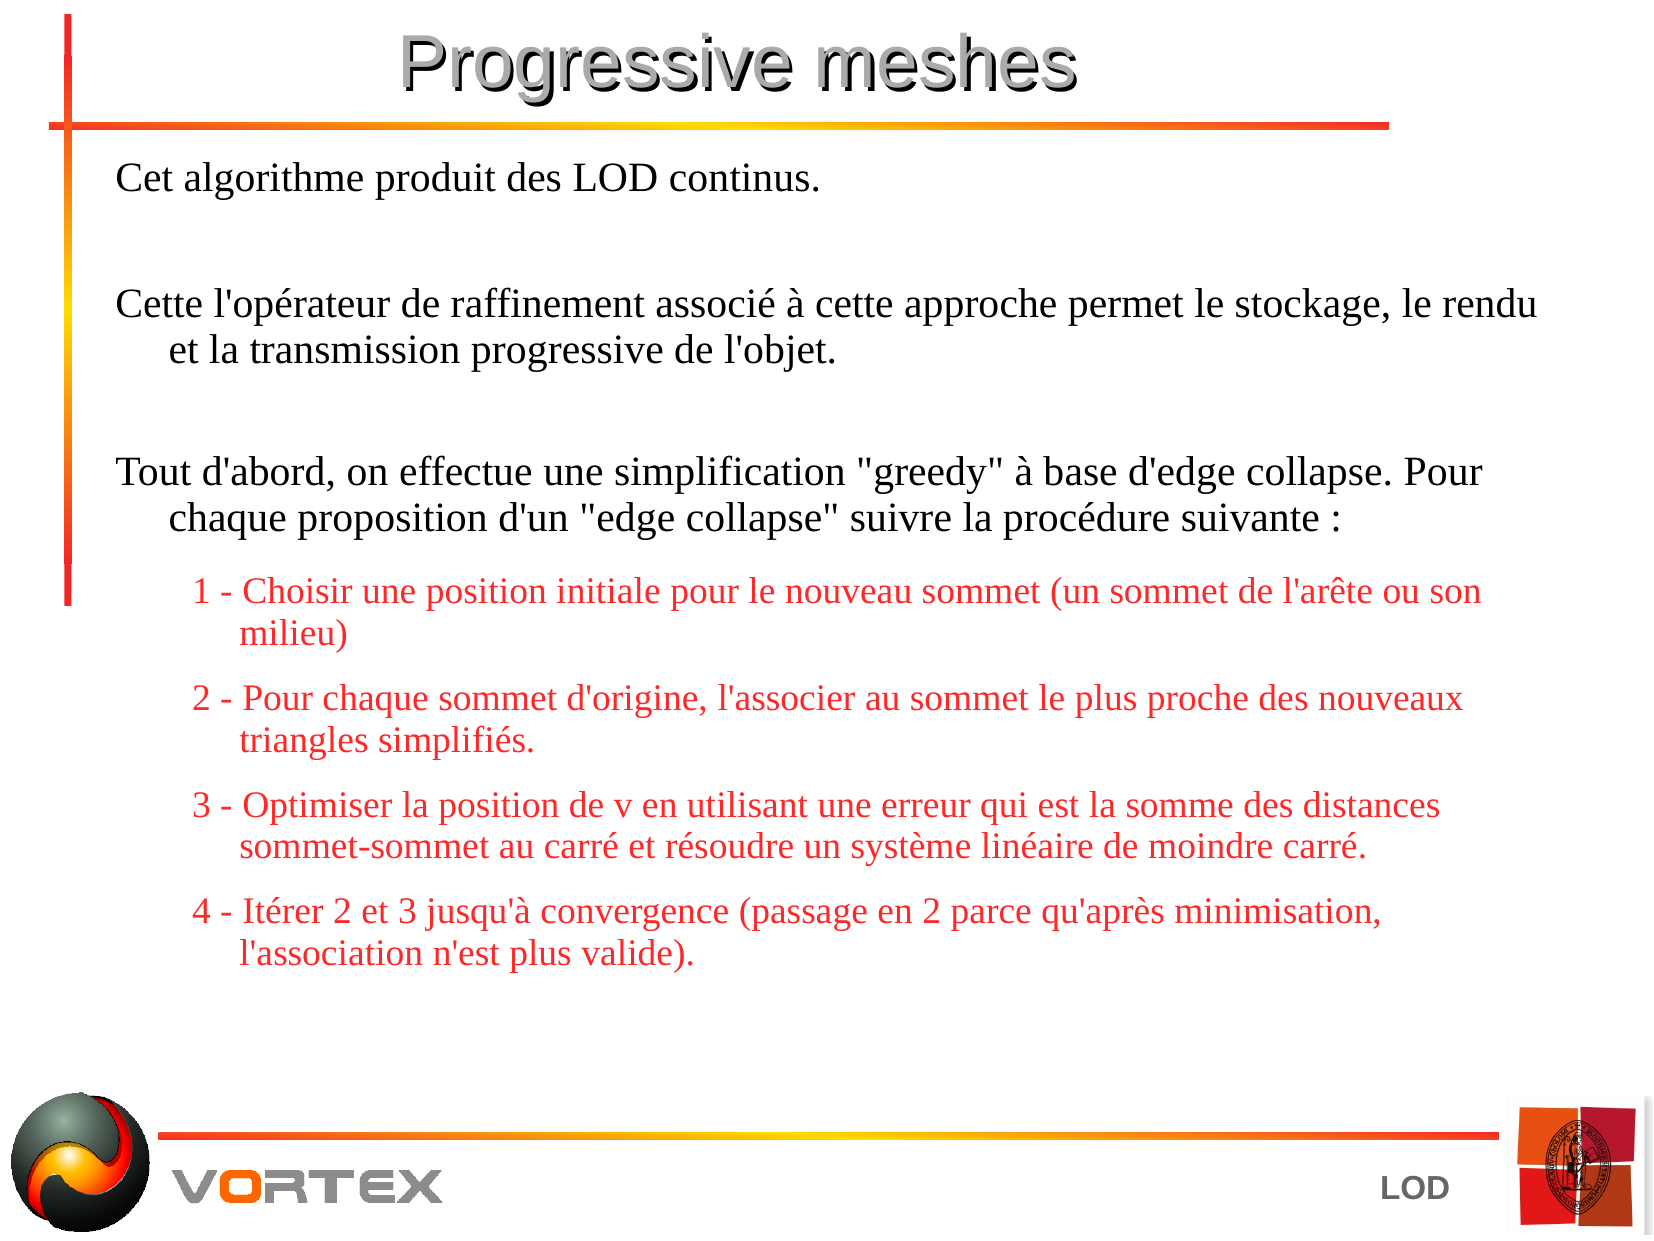

# Progressive meshes
Cet algorithme produit des LOD continus.
Cette l'opérateur de raffinement associé à cette approche permet le stockage, le rendu et la transmission progressive de l'objet.
Tout d'abord, on effectue une simplification "greedy" à base d'edge collapse. Pour chaque proposition d'un "edge collapse" suivre la procédure suivante :
1 - Choisir une position initiale pour le nouveau sommet (un sommet de l'arête ou son milieu)
2 - Pour chaque sommet d'origine, l'associer au sommet le plus proche des nouveaux triangles simplifiés.
3 - Optimiser la position de v en utilisant une erreur qui est la somme des distances sommet-sommet au carré et résoudre un système linéaire de moindre carré.
4 - Itérer 2 et 3 jusqu'à convergence (passage en 2 parce qu'après minimisation, l'association n'est plus valide).